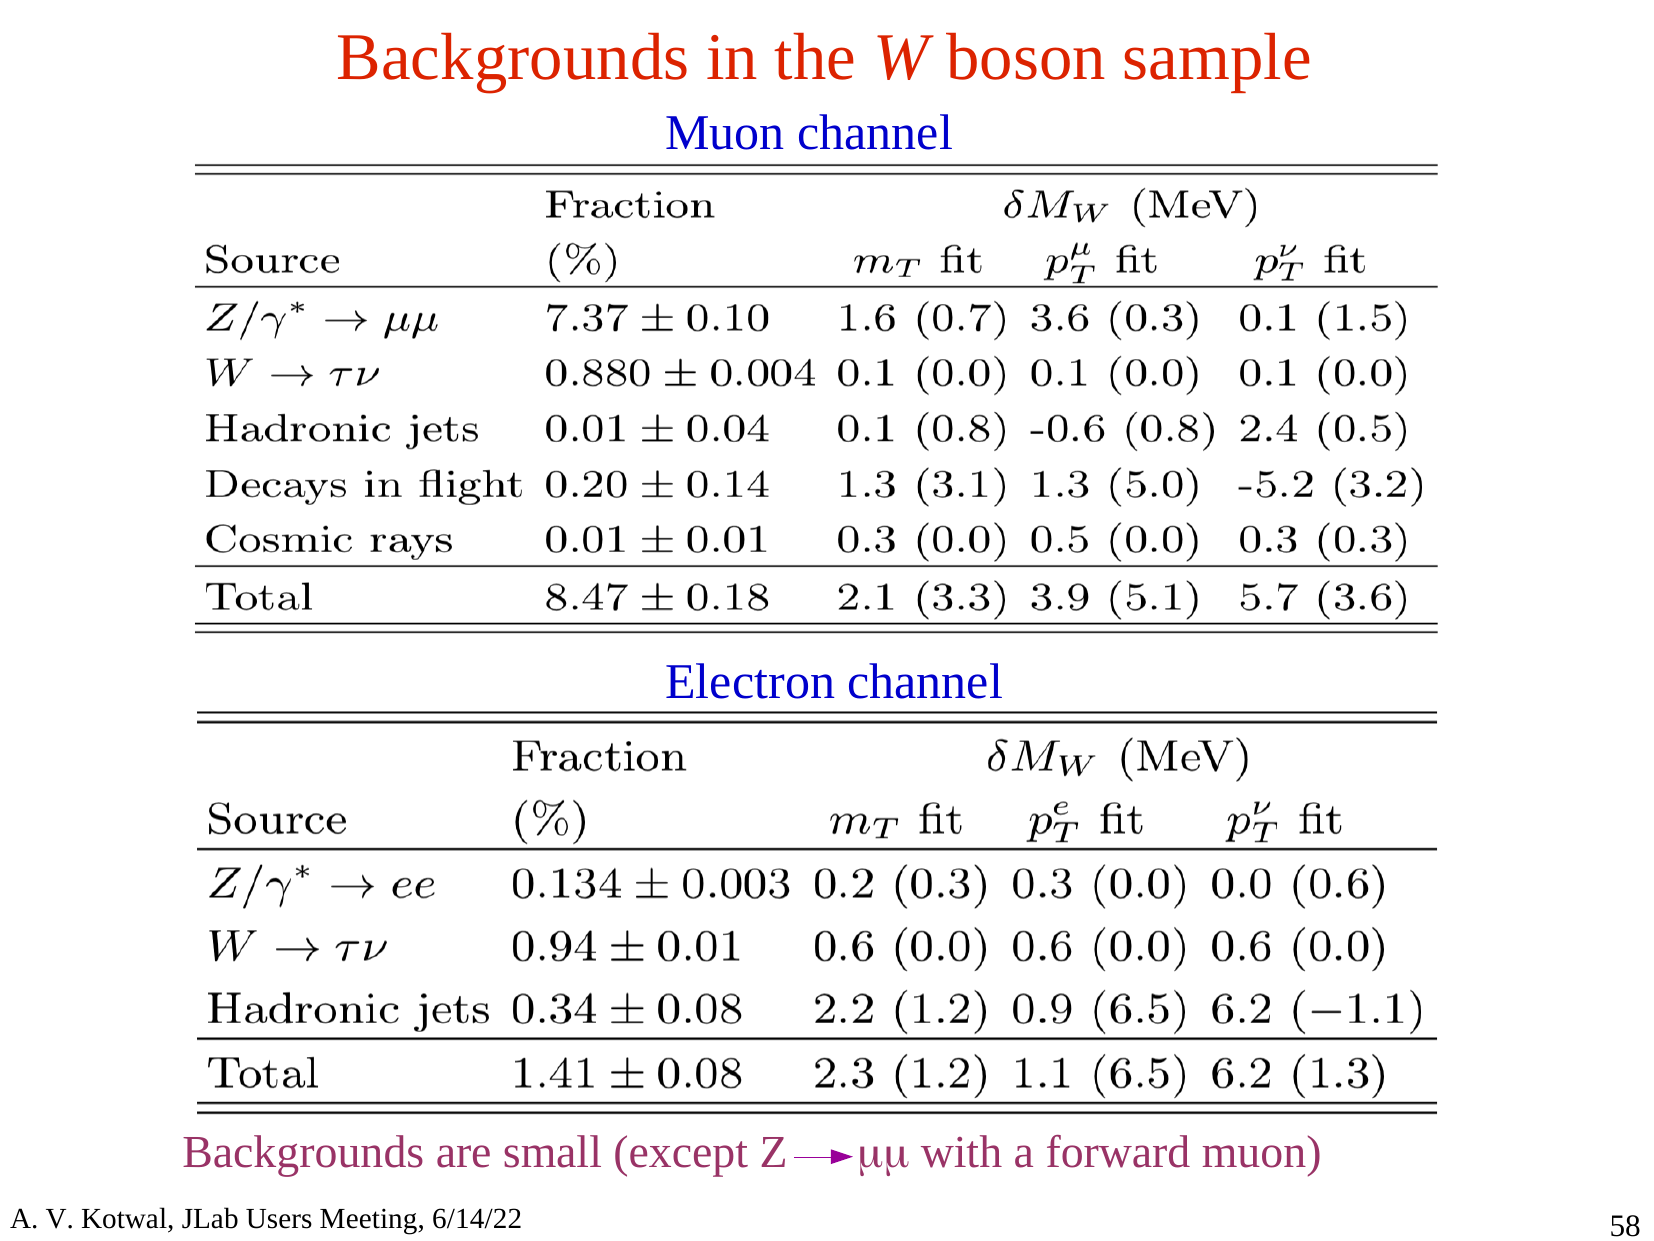

# Backgrounds in the W boson sample
Muon channel
Electron channel
Backgrounds are small (except Z μμ with a forward muon)
A. V. Kotwal, JLab Users Meeting, 6/14/22